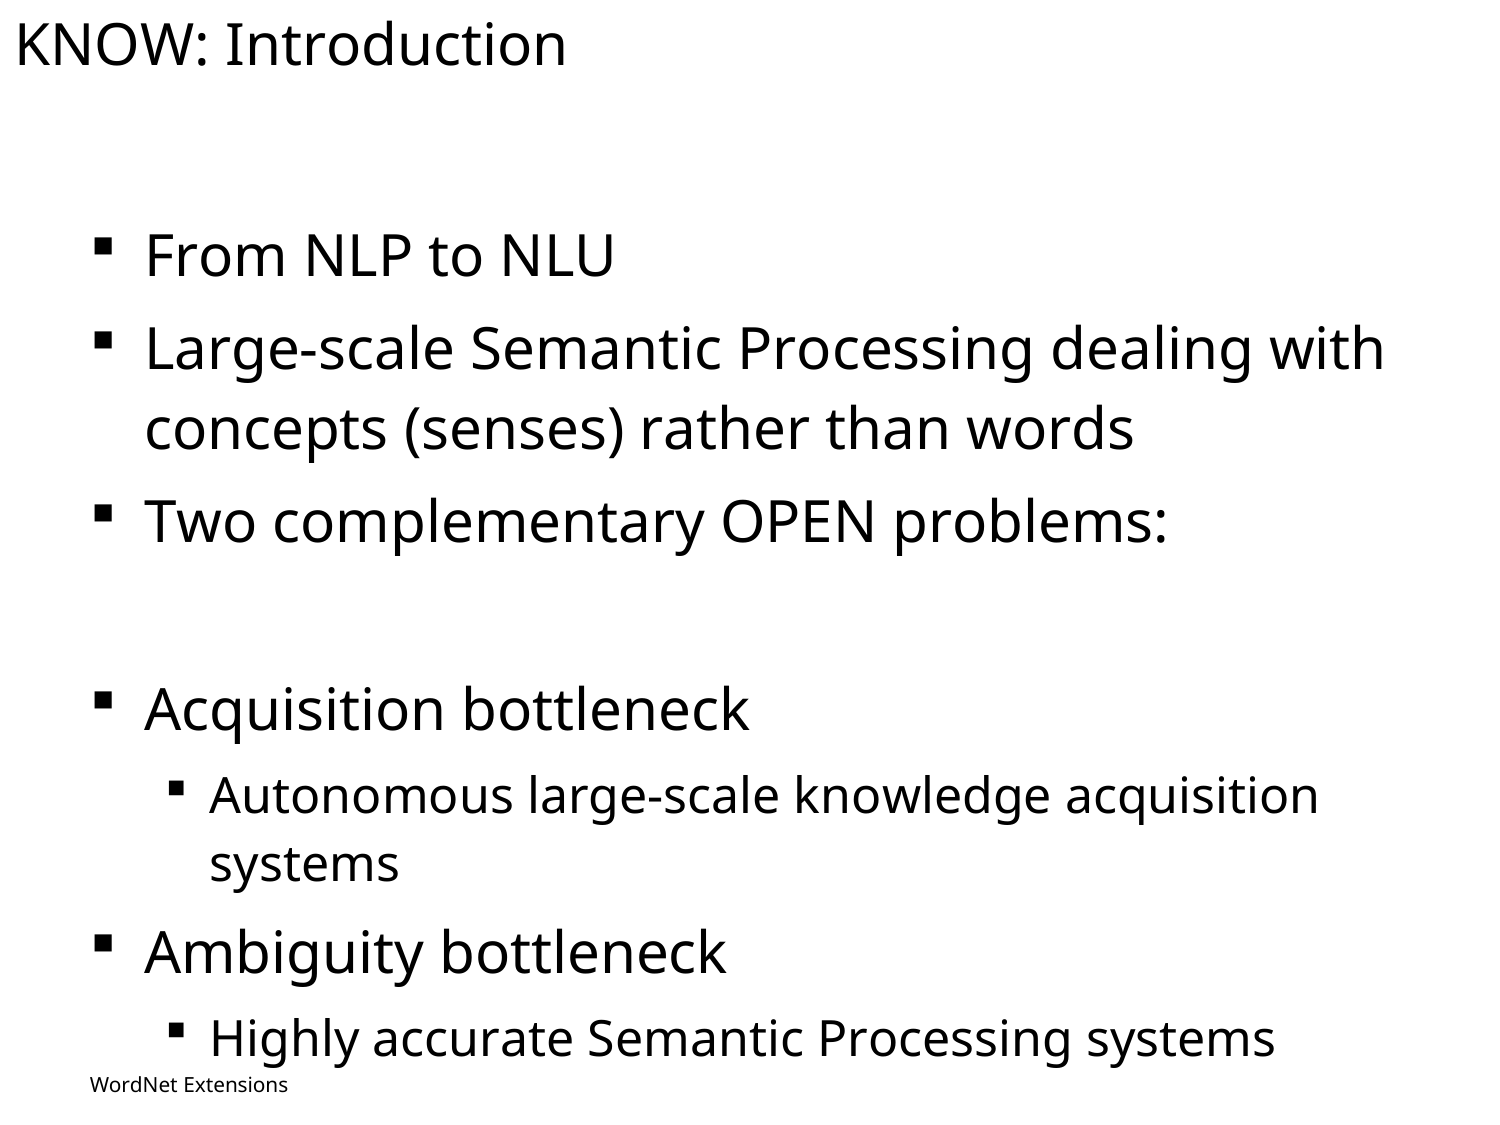

# KNOW: Introduction
From NLP to NLU
Large-scale Semantic Processing dealing with concepts (senses) rather than words
Two complementary OPEN problems:
Acquisition bottleneck
Autonomous large-scale knowledge acquisition systems
Ambiguity bottleneck
Highly accurate Semantic Processing systems